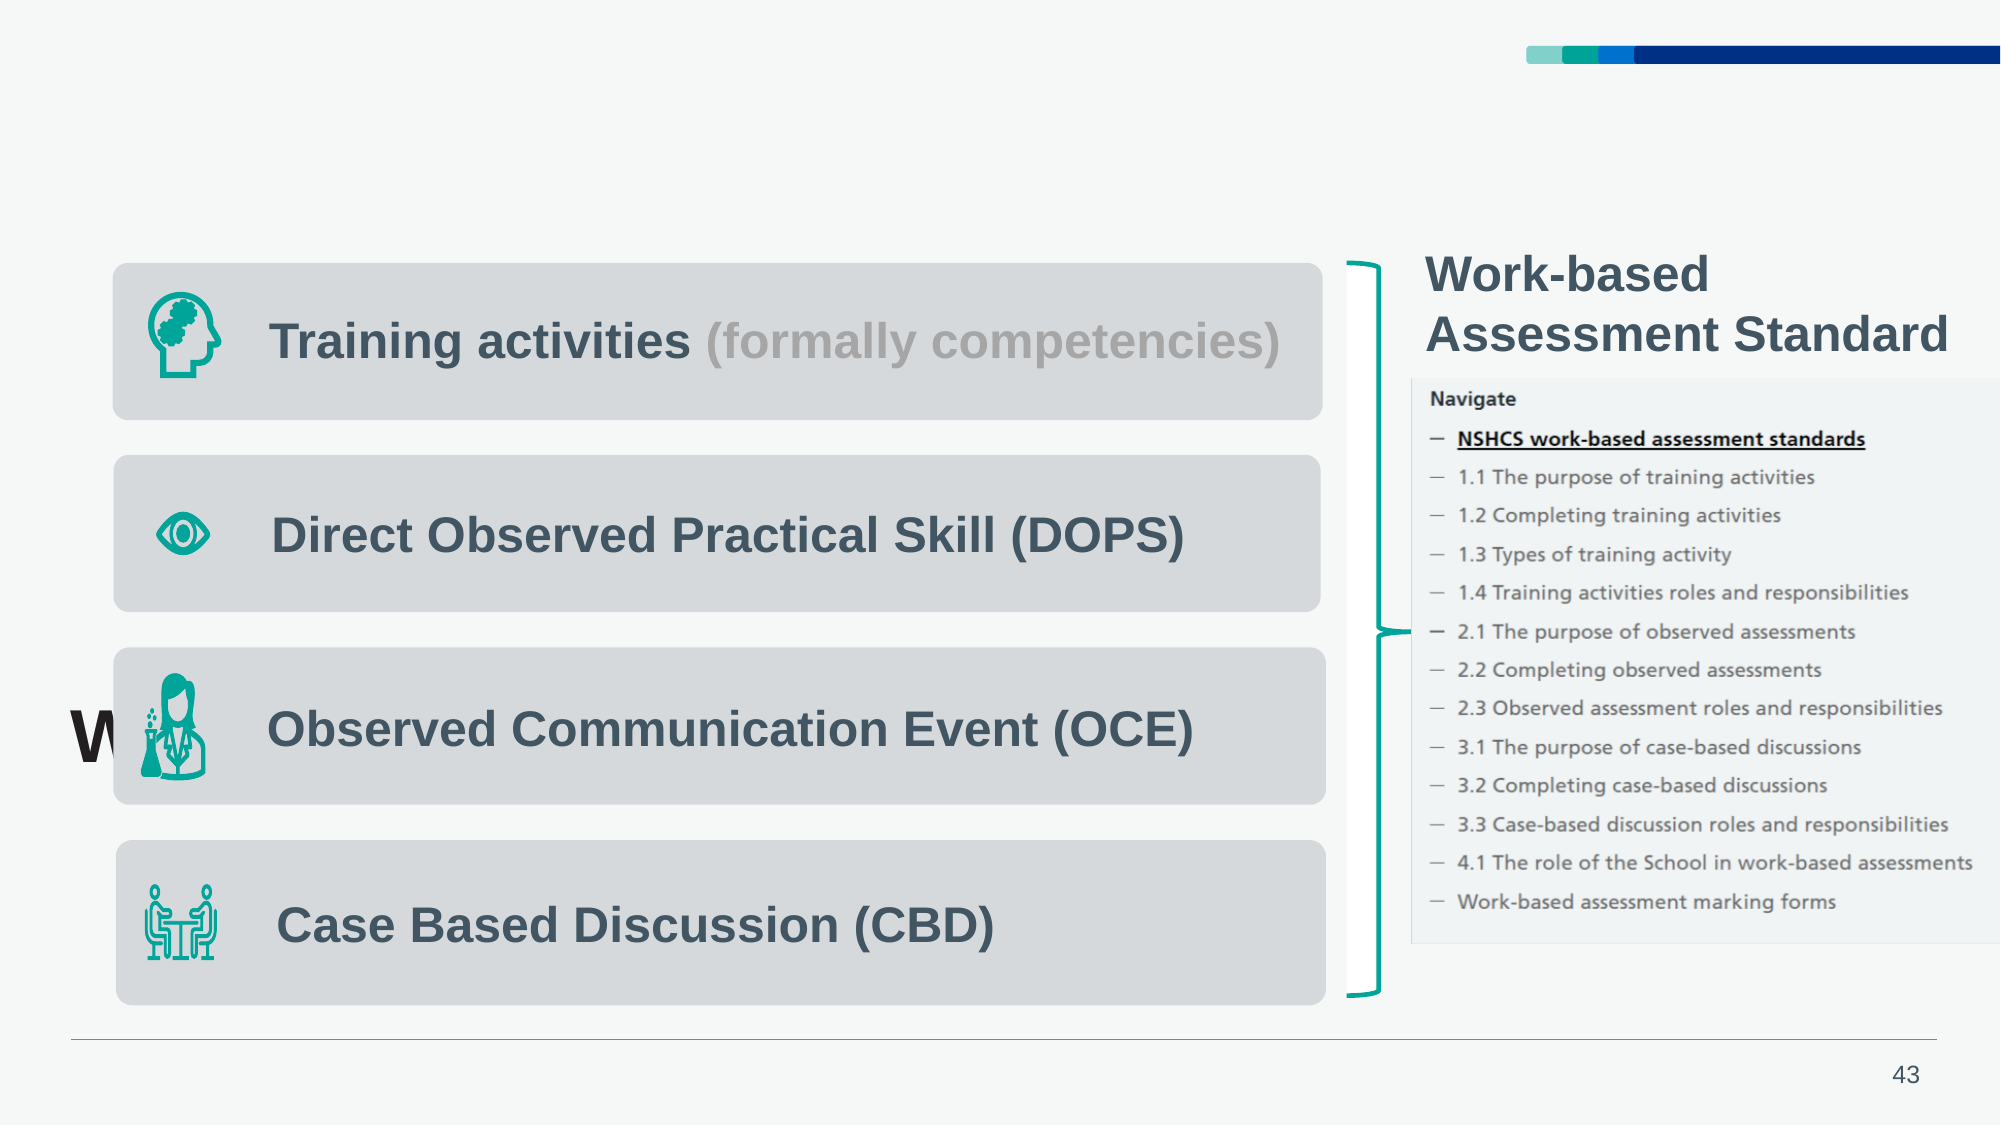

Work-based Assessment Standard
Training activities (formally competencies)
Direct Observed Practical Skill (DOPS)
Observed Communication Event (OCE)
Case Based Discussion (CBD)
# Work-based assessment